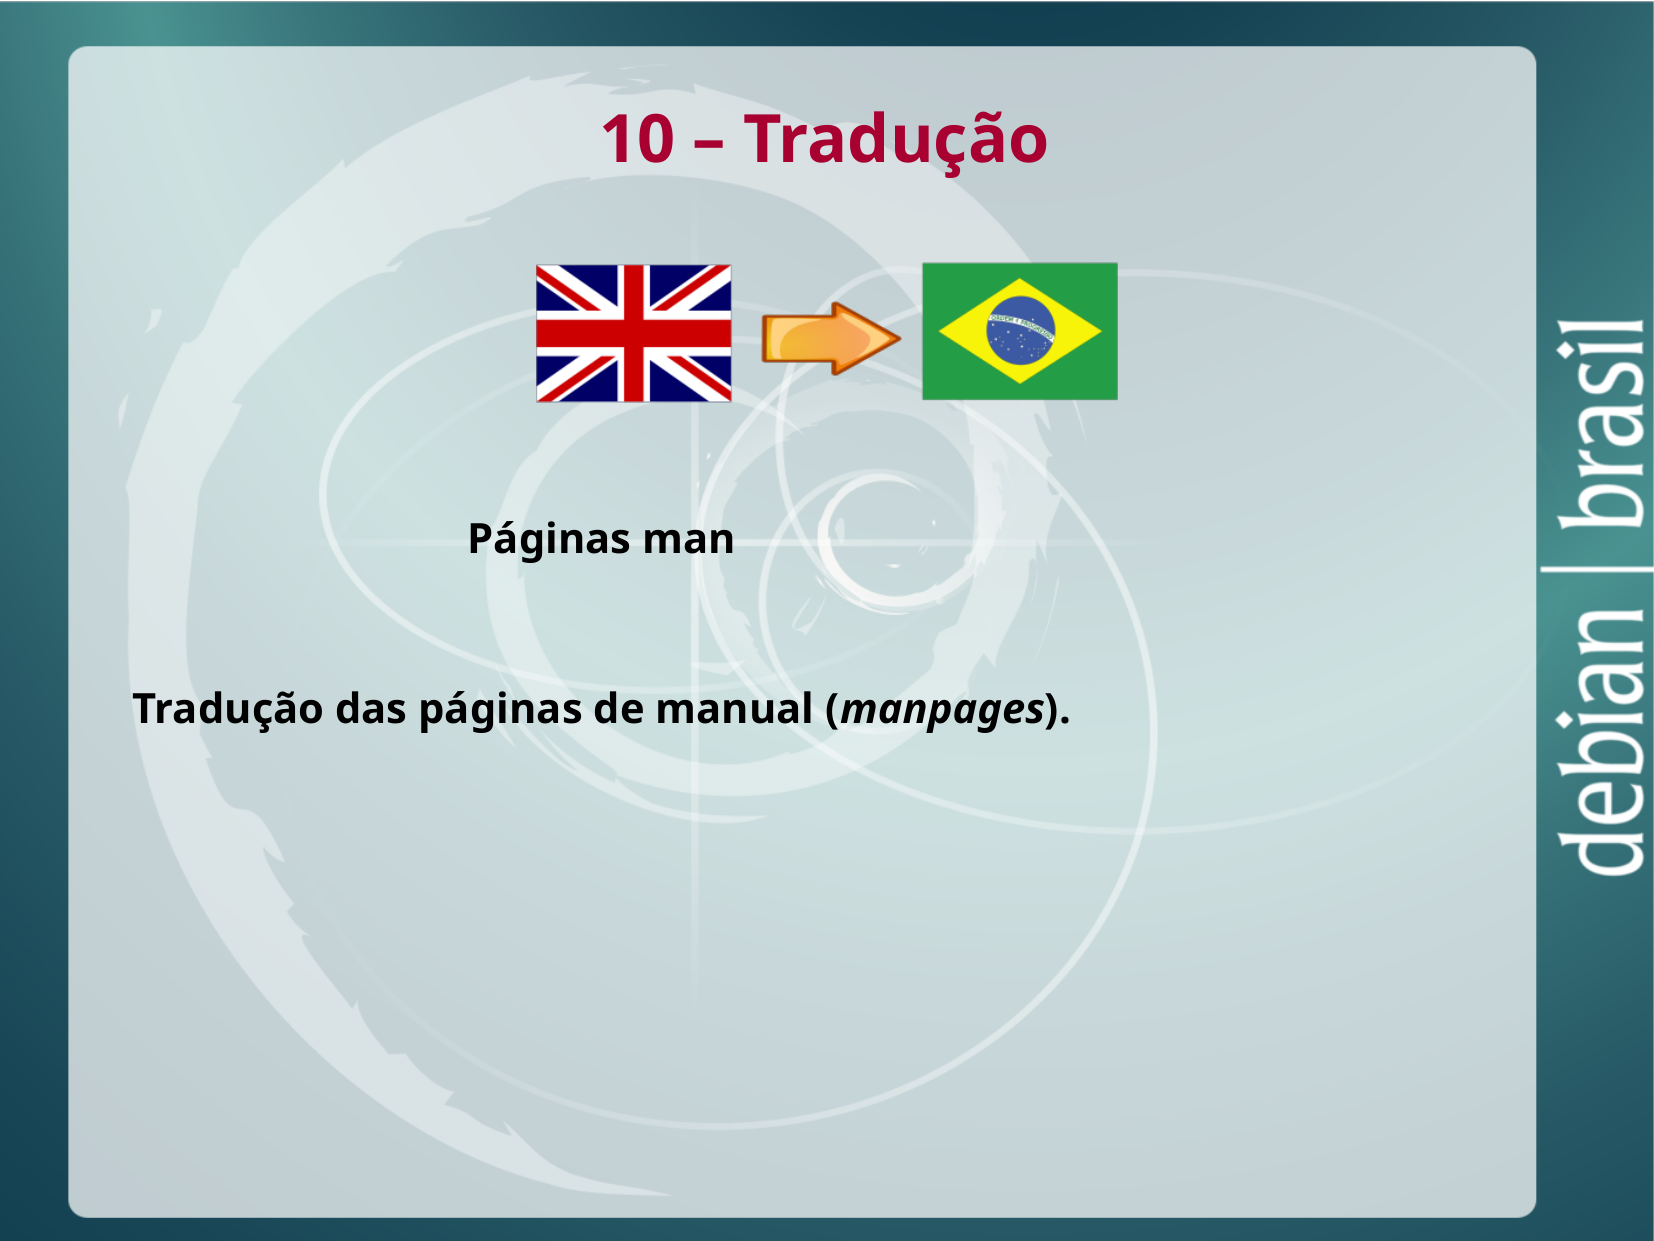

10 – Tradução
Páginas man
Tradução das páginas de manual (manpages).